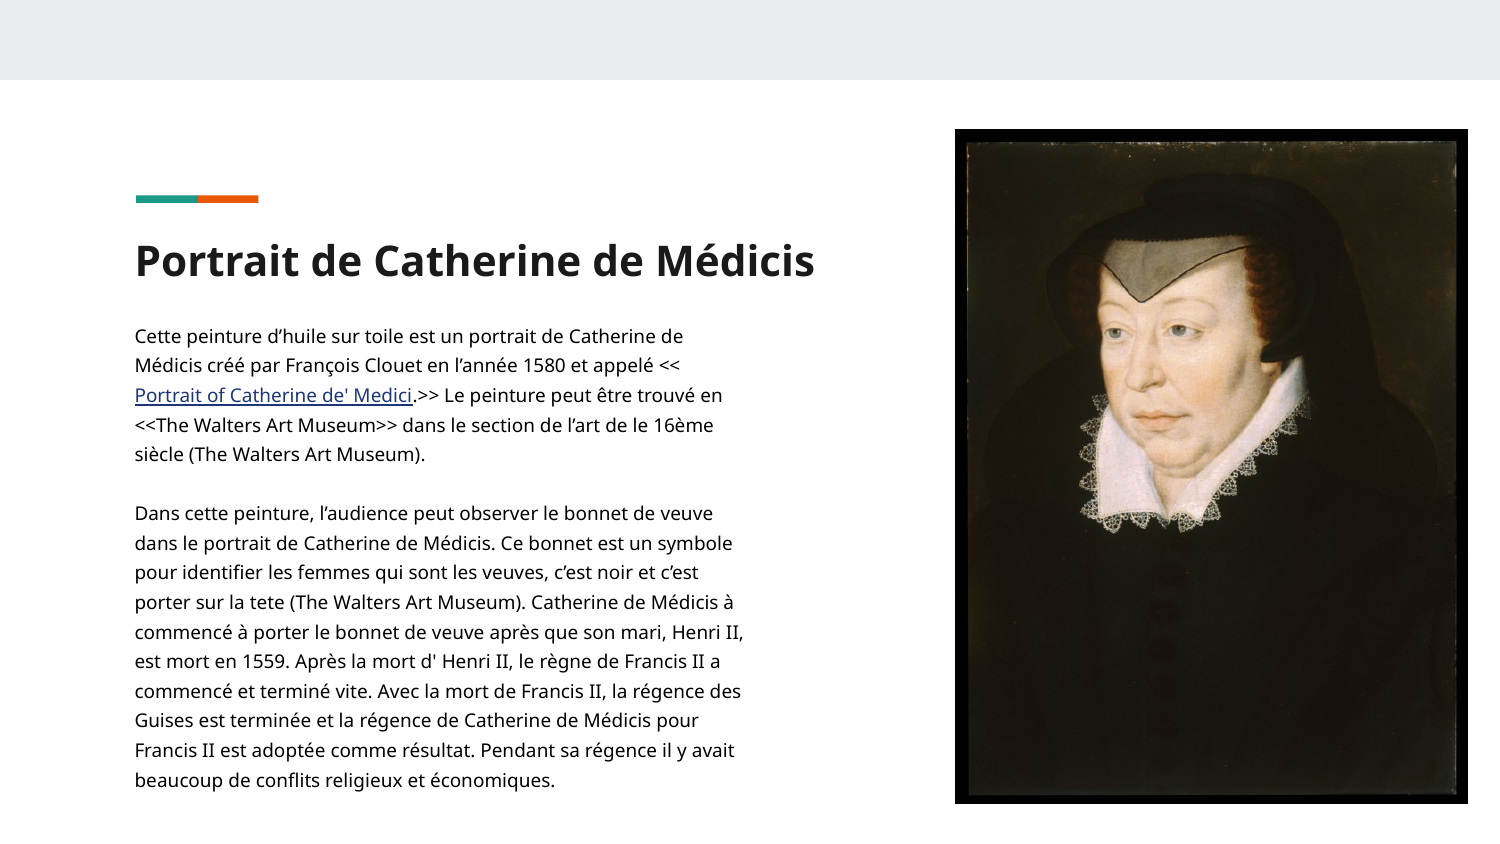

# Portrait de Catherine de Médicis
Cette peinture d’huile sur toile est un portrait de Catherine de Médicis créé par François Clouet en l’année 1580 et appelé <<Portrait of Catherine de' Medici.>> Le peinture peut être trouvé en <<The Walters Art Museum>> dans le section de l’art de le 16ème siècle (The Walters Art Museum).
Dans cette peinture, l’audience peut observer le bonnet de veuve dans le portrait de Catherine de Médicis. Ce bonnet est un symbole pour identifier les femmes qui sont les veuves, c’est noir et c’est porter sur la tete (The Walters Art Museum). Catherine de Médicis à commencé à porter le bonnet de veuve après que son mari, Henri II, est mort en 1559. Après la mort d' Henri II, le règne de Francis II a commencé et terminé vite. Avec la mort de Francis II, la régence des Guises est terminée et la régence de Catherine de Médicis pour Francis II est adoptée comme résultat. Pendant sa régence il y avait beaucoup de conflits religieux et économiques.